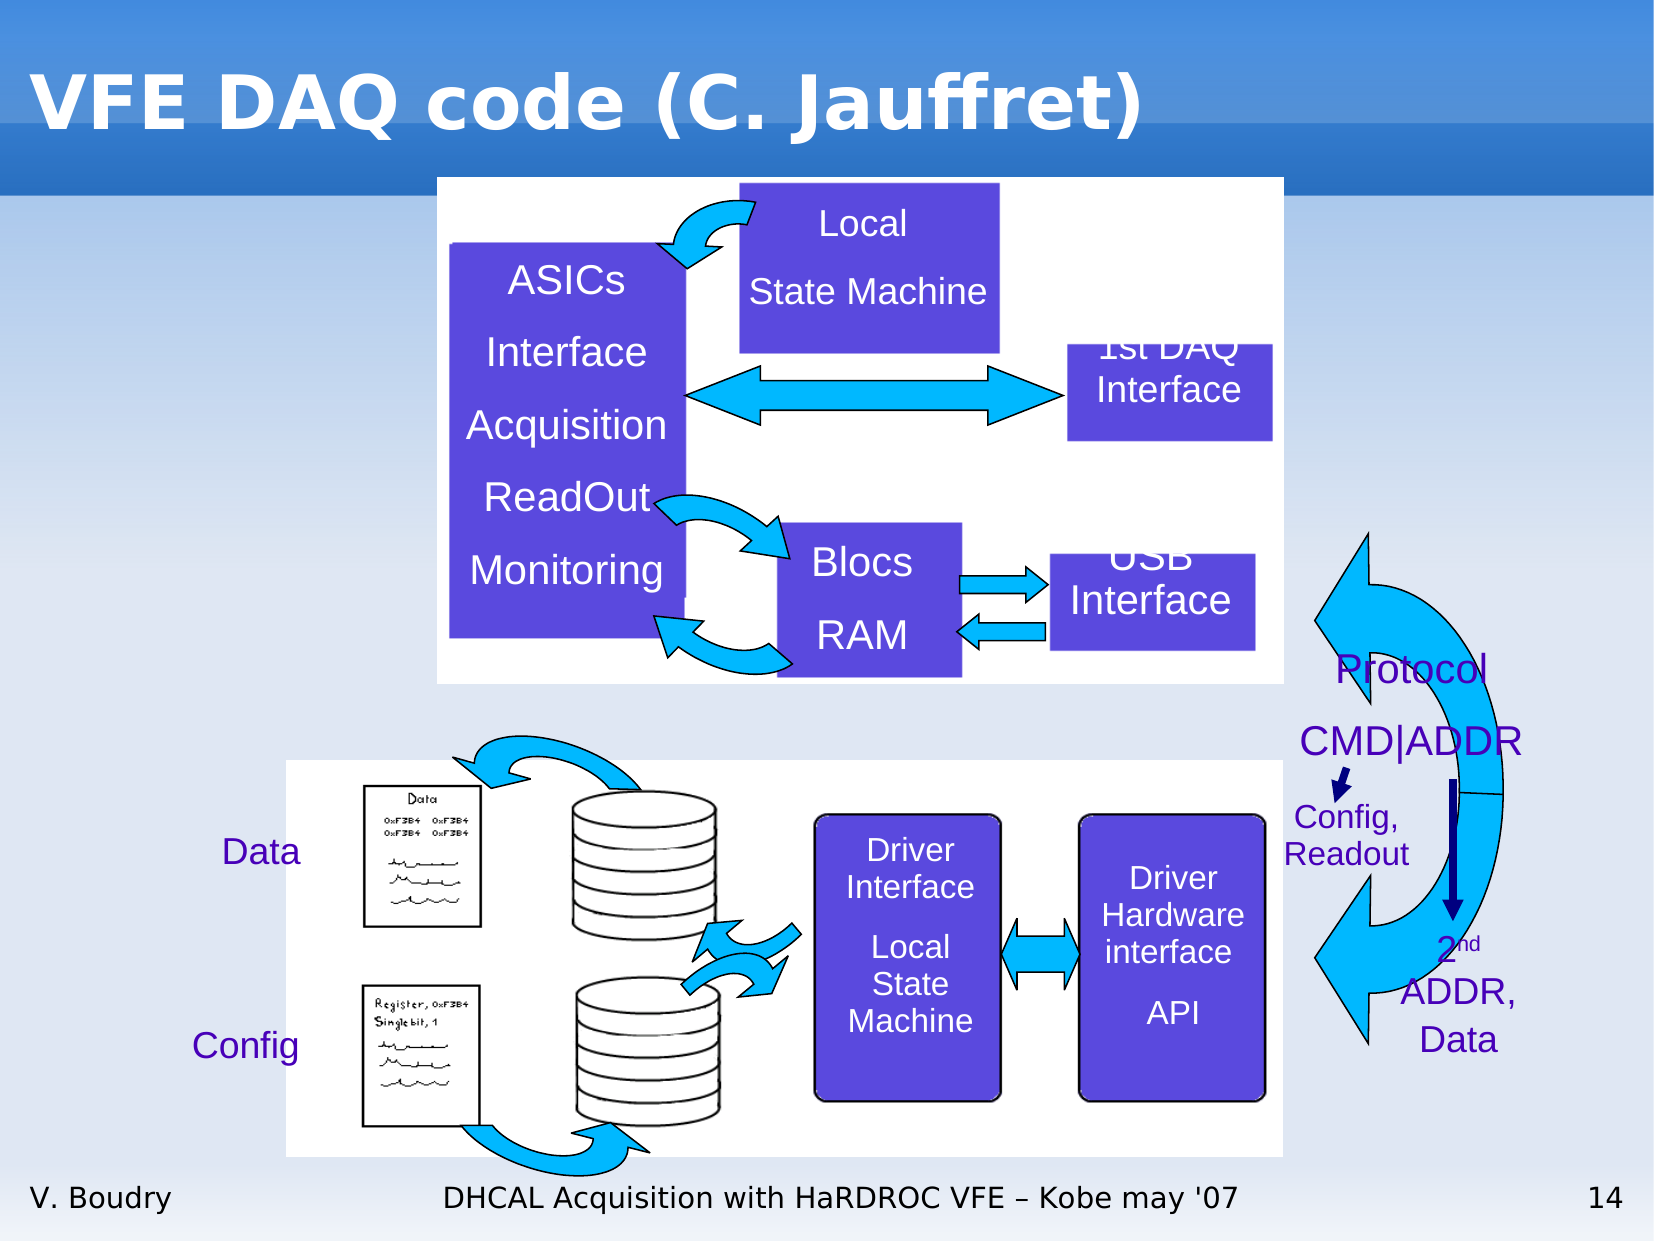

# VFE DAQ code (C. Jauffret)
Local
State Machine
ASICs
Interface
Acquisition
ReadOut
Monitoring
1st DAQ
Interface
Blocs
RAM
USB
Interface
Protocol
CMD|ADDR
2nd ADDR,
Data
Config,
Readout
Data
Driver Interface
Local State Machine
Driver Hardware interface
API
Config
DHCAL Acquisition with HaRDROC VFE – Kobe may '07
14